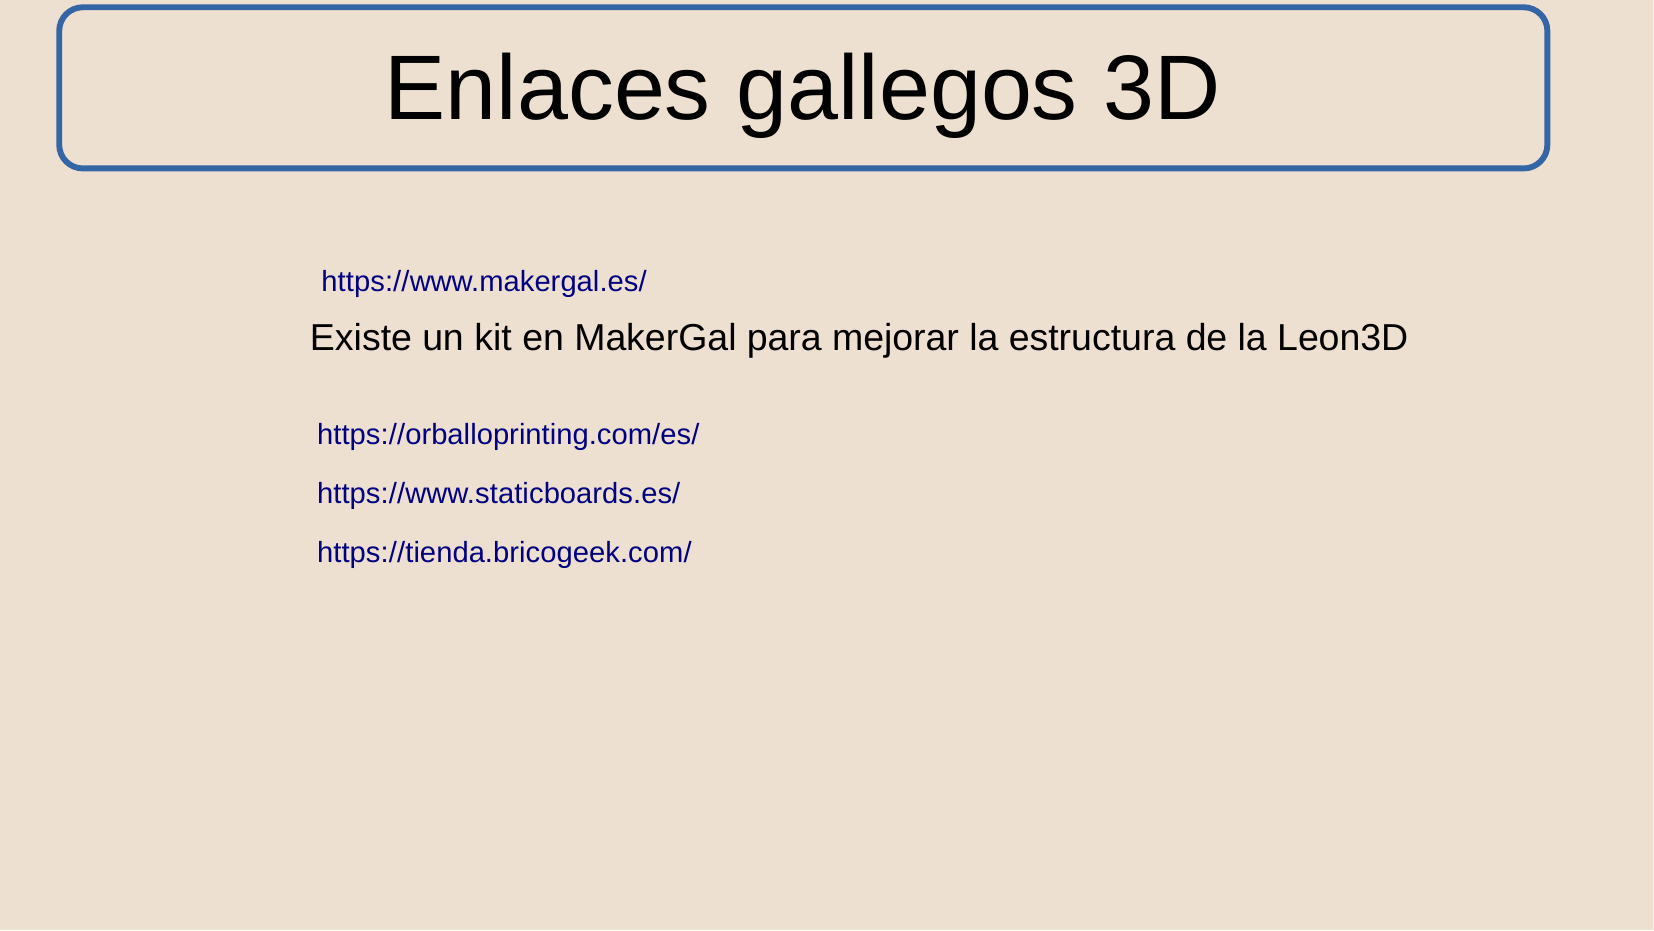

# Enlaces gallegos 3D
https://www.makergal.es/
Existe un kit en MakerGal para mejorar la estructura de la Leon3D
https://orballoprinting.com/es/
https://www.staticboards.es/
https://tienda.bricogeek.com/